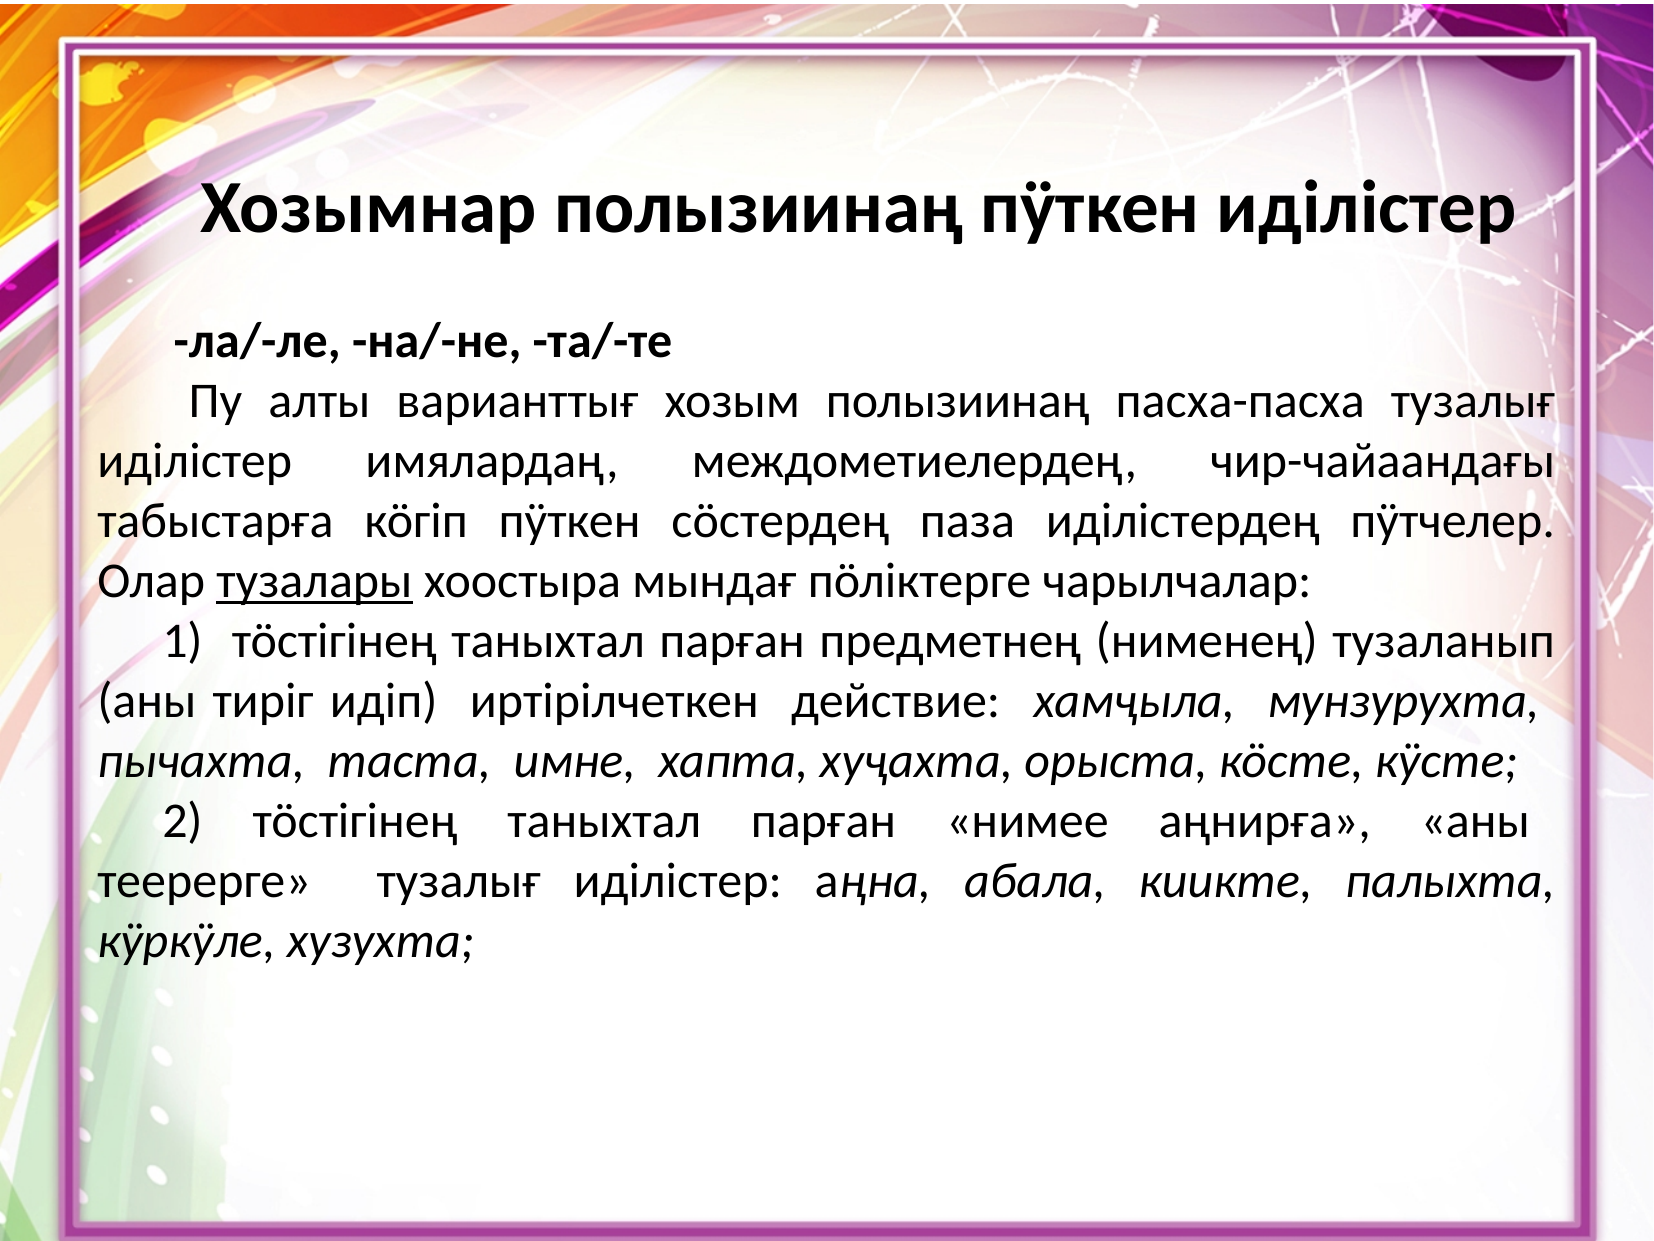

Хозымнар полызиинаң пӱткен идiлiстер
 -ла/-ле, -на/-не, -та/-те
 Пу алты варианттығ хозым полызиинаң пасха-пасха тузалығ иділістер имялардаң, междометиелердең, чир-чайаандағы табыстарға кӧгіп пӱткен сӧстердең паза иділістердең пӱтчелер. Олар тузалары хоостыра мындағ пӧліктерге чарылчалар:
1) тӧстiгiнең таныхтал парған предметнең (нименең) тузаланып (аны тирiг идiп) иртiрiлчеткен действие: хамҷыла, мунзурухта, пычахта, таста, имне, хапта, хуҷахта, орыста, кӧсте, кӱсте;
2) тӧстiгiнең таныхтал парған «нимее аңнирға», «аны теерерге» тузалығ идiлiстер: аңна, абала, киикте, палыхта, кӱркӱле, хузухта;